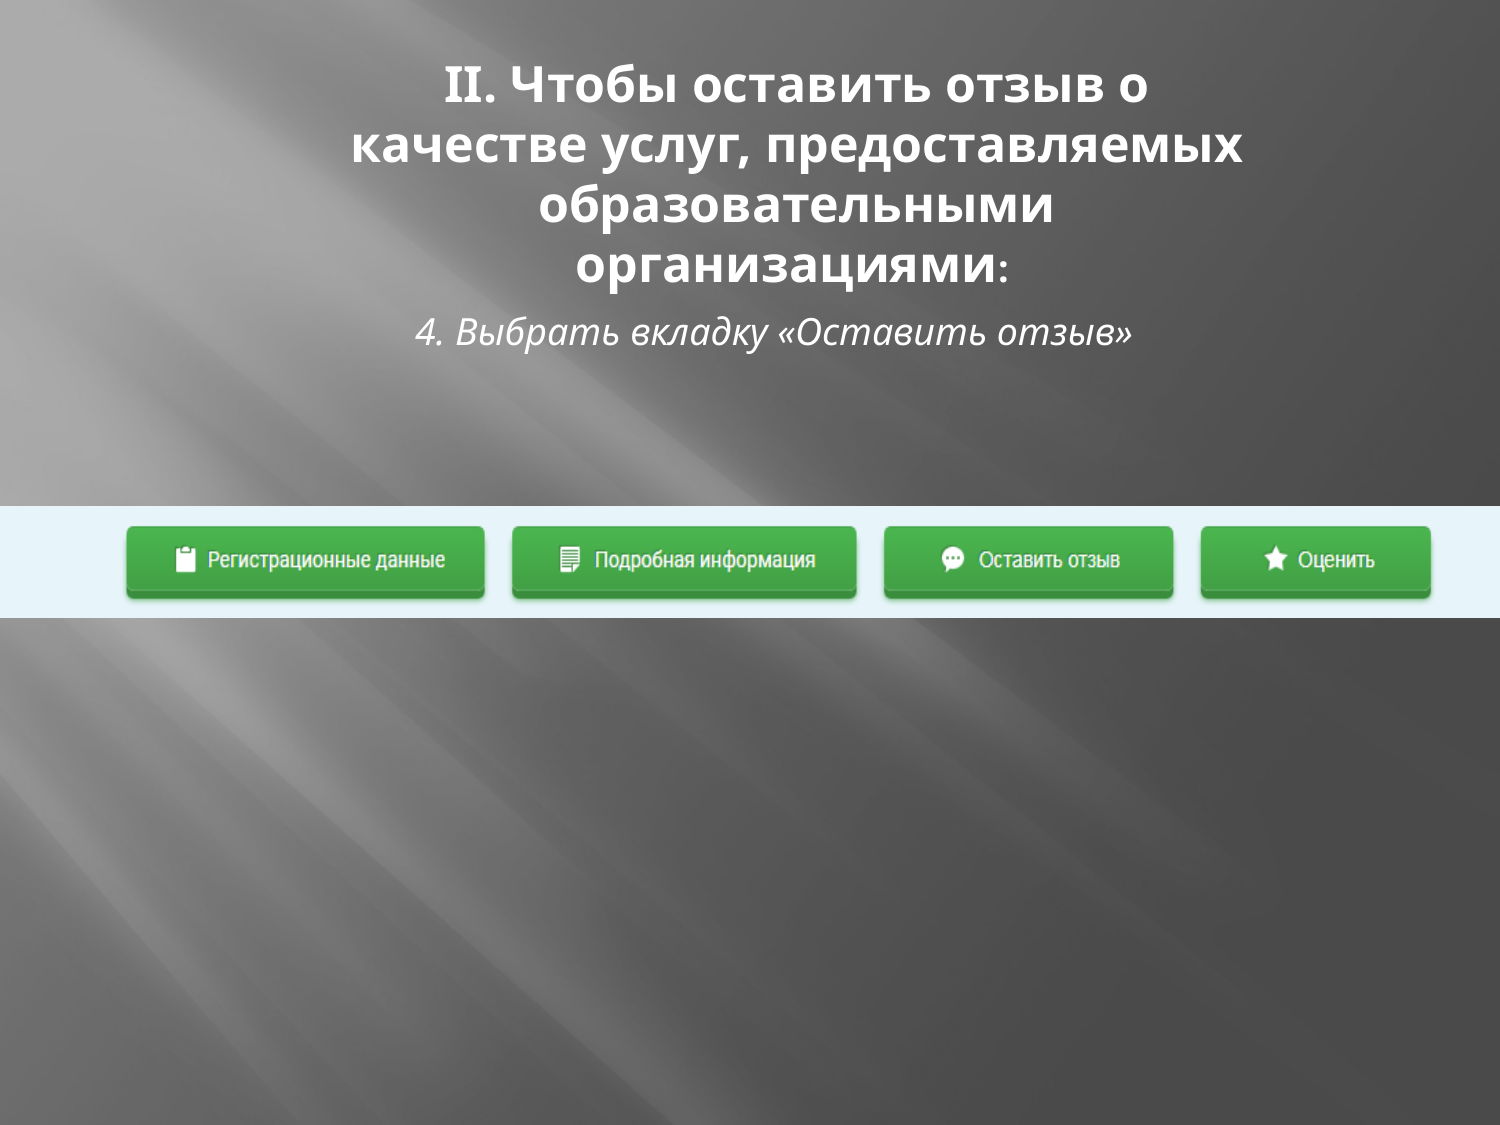

II. Чтобы оставить отзыв о качестве услуг, предоставляемых образовательными организациями:
4. Выбрать вкладку «Оставить отзыв»